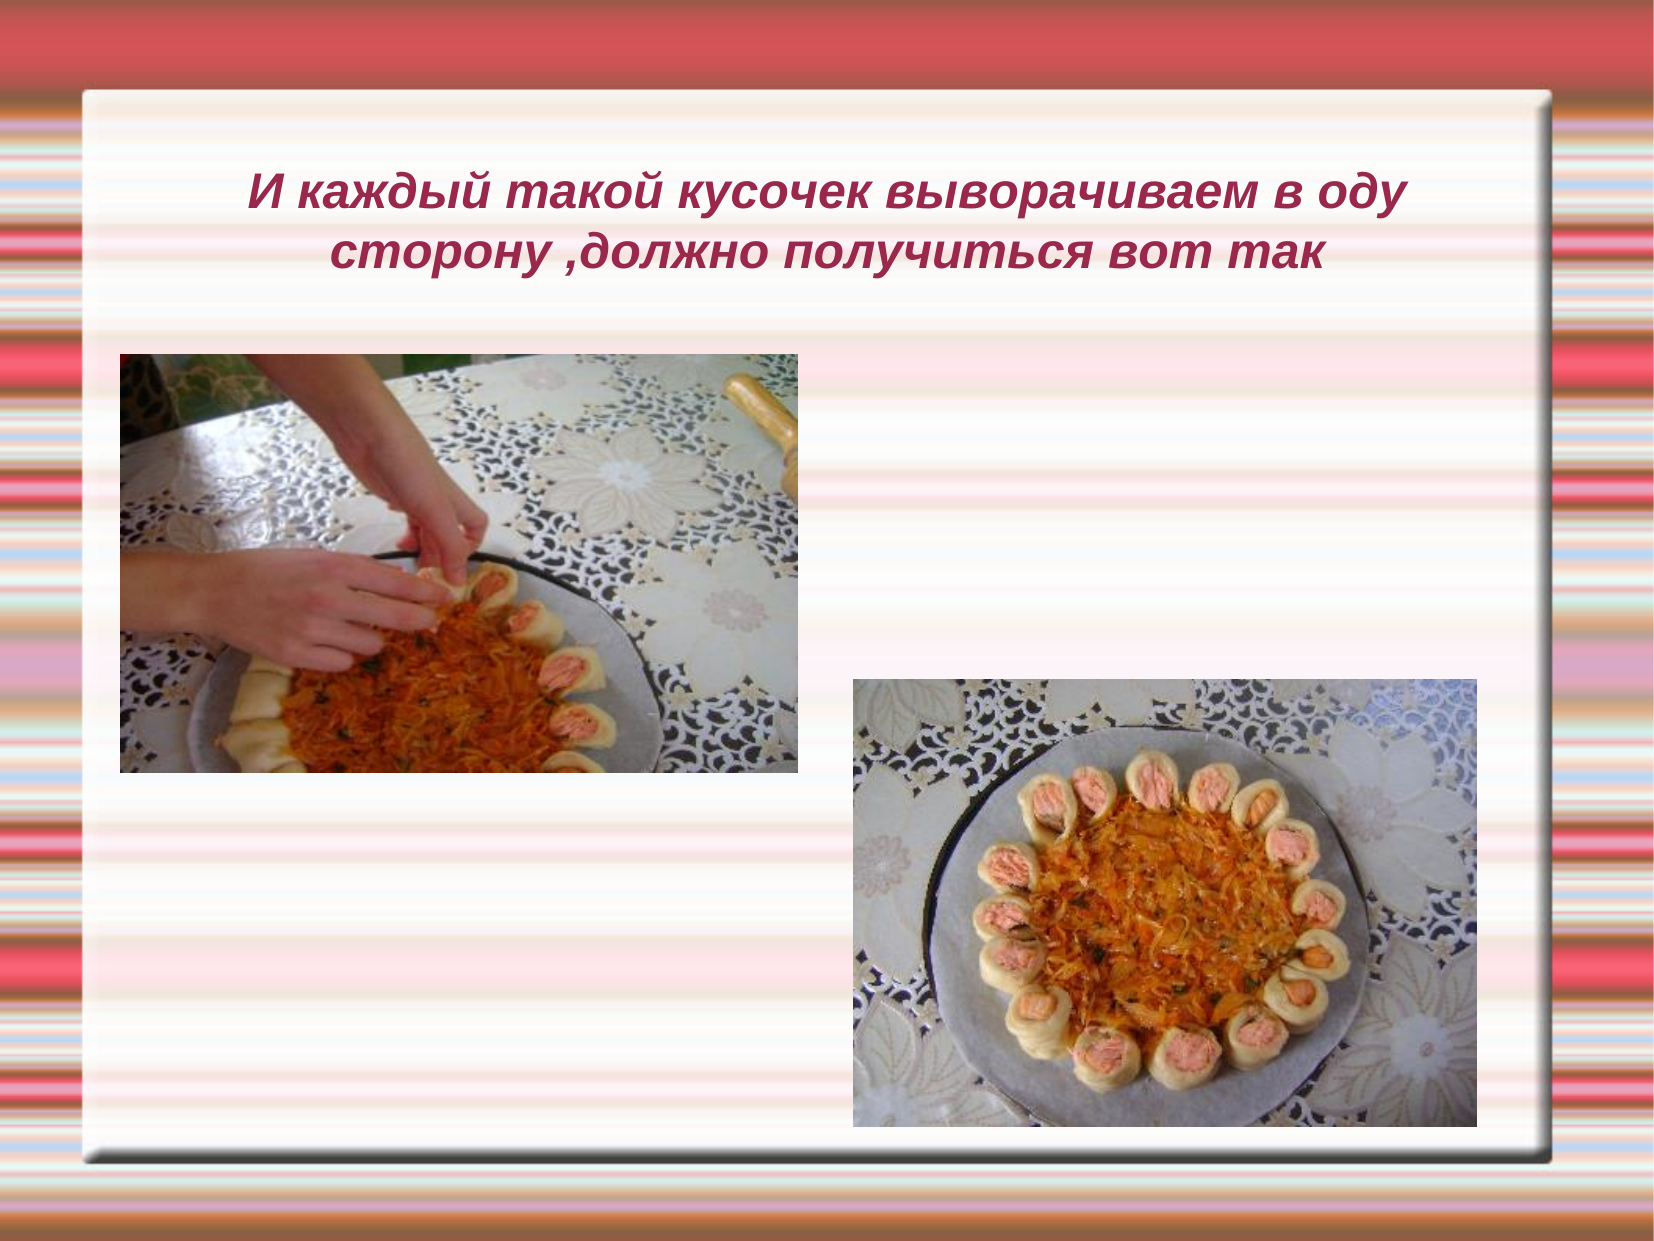

# И каждый такой кусочек выворачиваем в оду сторону ,должно получиться вот так